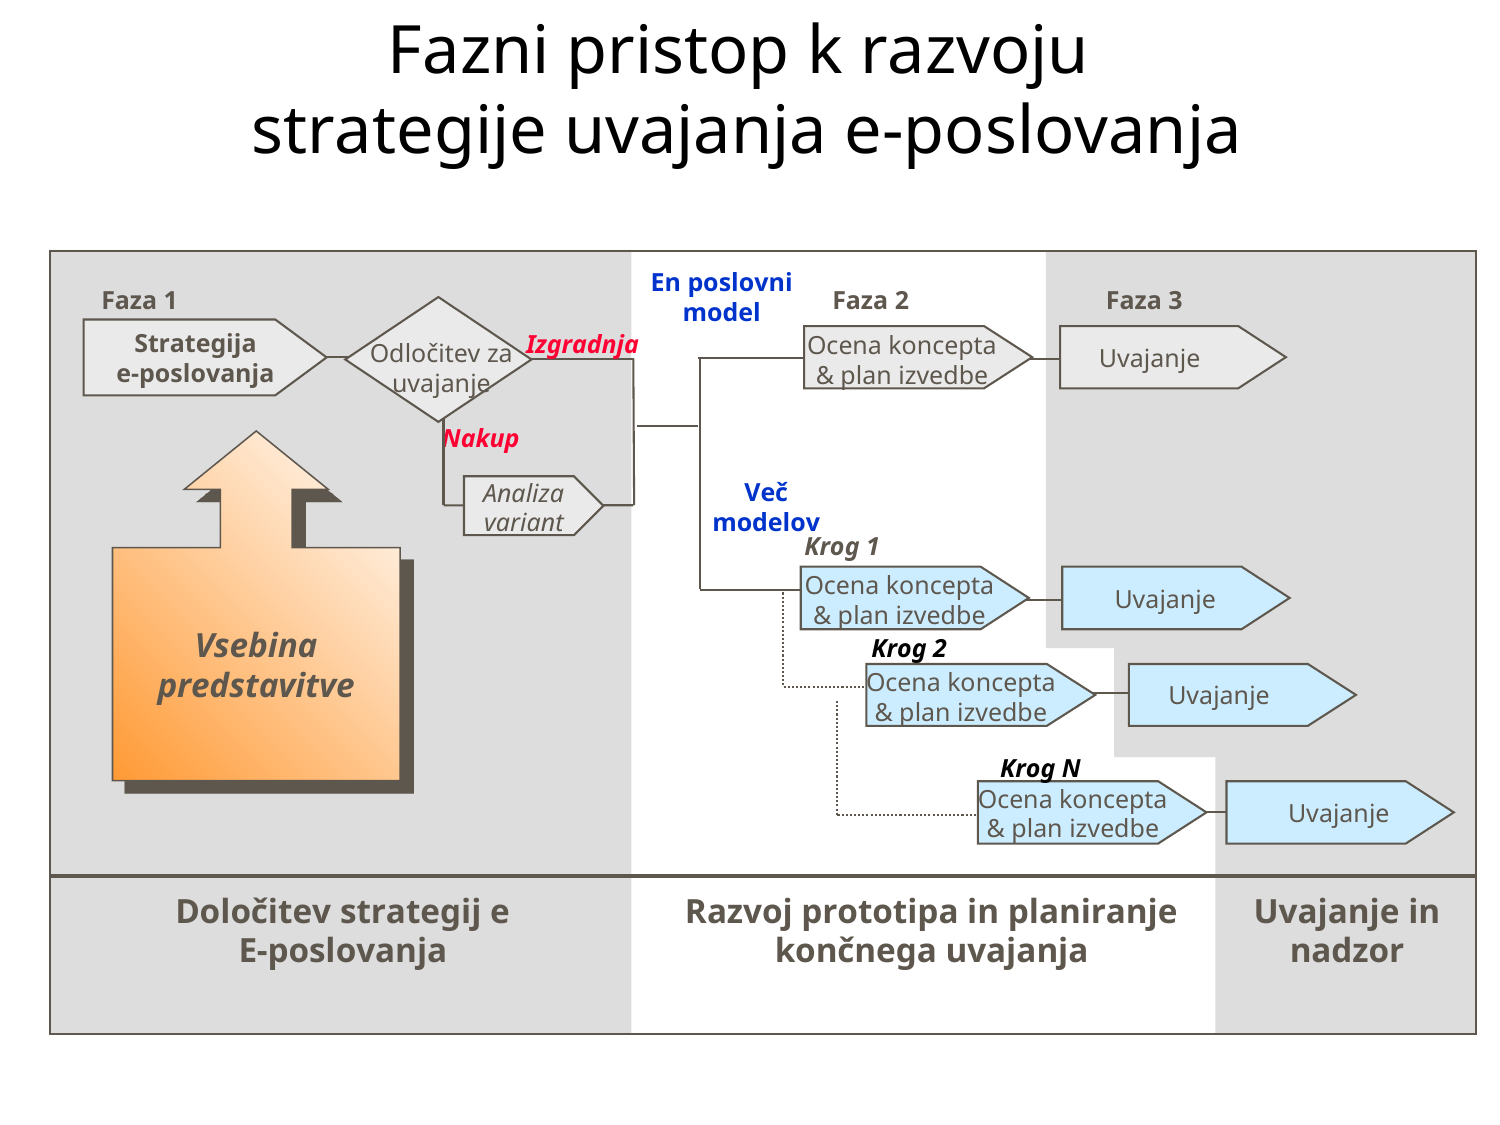

# Fazni pristop k razvoju strategije uvajanja e-poslovanja
En poslovni
model
Faza 1
Faza 2
Faza 3
Izgradnja
Strategija
e-poslovanja
Ocena koncepta
& plan izvedbe
Odločitev za
uvajanje
Uvajanje
Nakup
Vsebina
predstavitve
Več
modelov
Analiza
variant
Krog 1
Ocena koncepta
& plan izvedbe
Uvajanje
Krog 2
Ocena koncepta
& plan izvedbe
Uvajanje
Krog N
Ocena koncepta
& plan izvedbe
Uvajanje
Določitev strategij e
E-poslovanja
Razvoj prototipa in planiranje končnega uvajanja
Uvajanje in nadzor